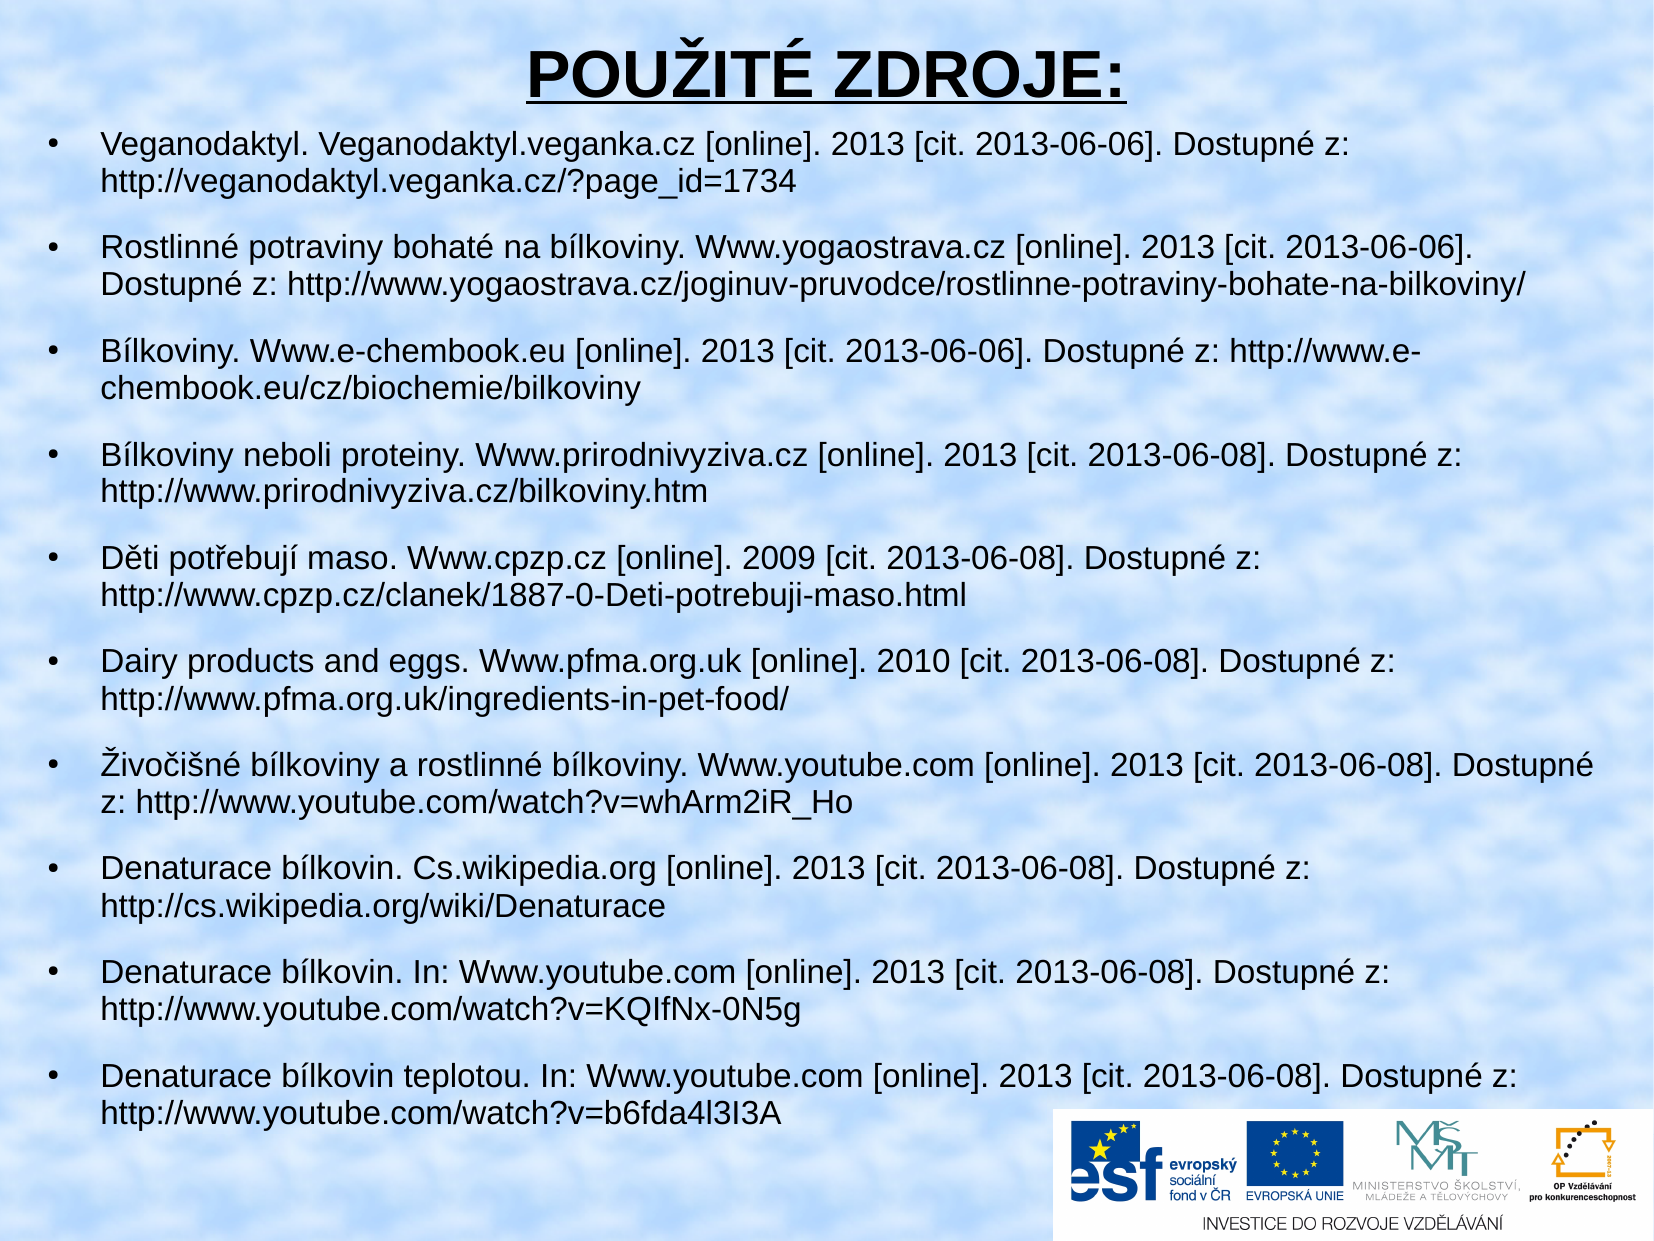

# POUŽITÉ ZDROJE:
Veganodaktyl. Veganodaktyl.veganka.cz [online]. 2013 [cit. 2013-06-06]. Dostupné z: http://veganodaktyl.veganka.cz/?page_id=1734
Rostlinné potraviny bohaté na bílkoviny. Www.yogaostrava.cz [online]. 2013 [cit. 2013-06-06]. Dostupné z: http://www.yogaostrava.cz/joginuv-pruvodce/rostlinne-potraviny-bohate-na-bilkoviny/
Bílkoviny. Www.e-chembook.eu [online]. 2013 [cit. 2013-06-06]. Dostupné z: http://www.e-chembook.eu/cz/biochemie/bilkoviny
Bílkoviny neboli proteiny. Www.prirodnivyziva.cz [online]. 2013 [cit. 2013-06-08]. Dostupné z: http://www.prirodnivyziva.cz/bilkoviny.htm
Děti potřebují maso. Www.cpzp.cz [online]. 2009 [cit. 2013-06-08]. Dostupné z: http://www.cpzp.cz/clanek/1887-0-Deti-potrebuji-maso.html
Dairy products and eggs. Www.pfma.org.uk [online]. 2010 [cit. 2013-06-08]. Dostupné z: http://www.pfma.org.uk/ingredients-in-pet-food/
Živočišné bílkoviny a rostlinné bílkoviny. Www.youtube.com [online]. 2013 [cit. 2013-06-08]. Dostupné z: http://www.youtube.com/watch?v=whArm2iR_Ho
Denaturace bílkovin. Cs.wikipedia.org [online]. 2013 [cit. 2013-06-08]. Dostupné z: http://cs.wikipedia.org/wiki/Denaturace
Denaturace bílkovin. In: Www.youtube.com [online]. 2013 [cit. 2013-06-08]. Dostupné z: http://www.youtube.com/watch?v=KQIfNx-0N5g
Denaturace bílkovin teplotou. In: Www.youtube.com [online]. 2013 [cit. 2013-06-08]. Dostupné z: http://www.youtube.com/watch?v=b6fda4l3I3A